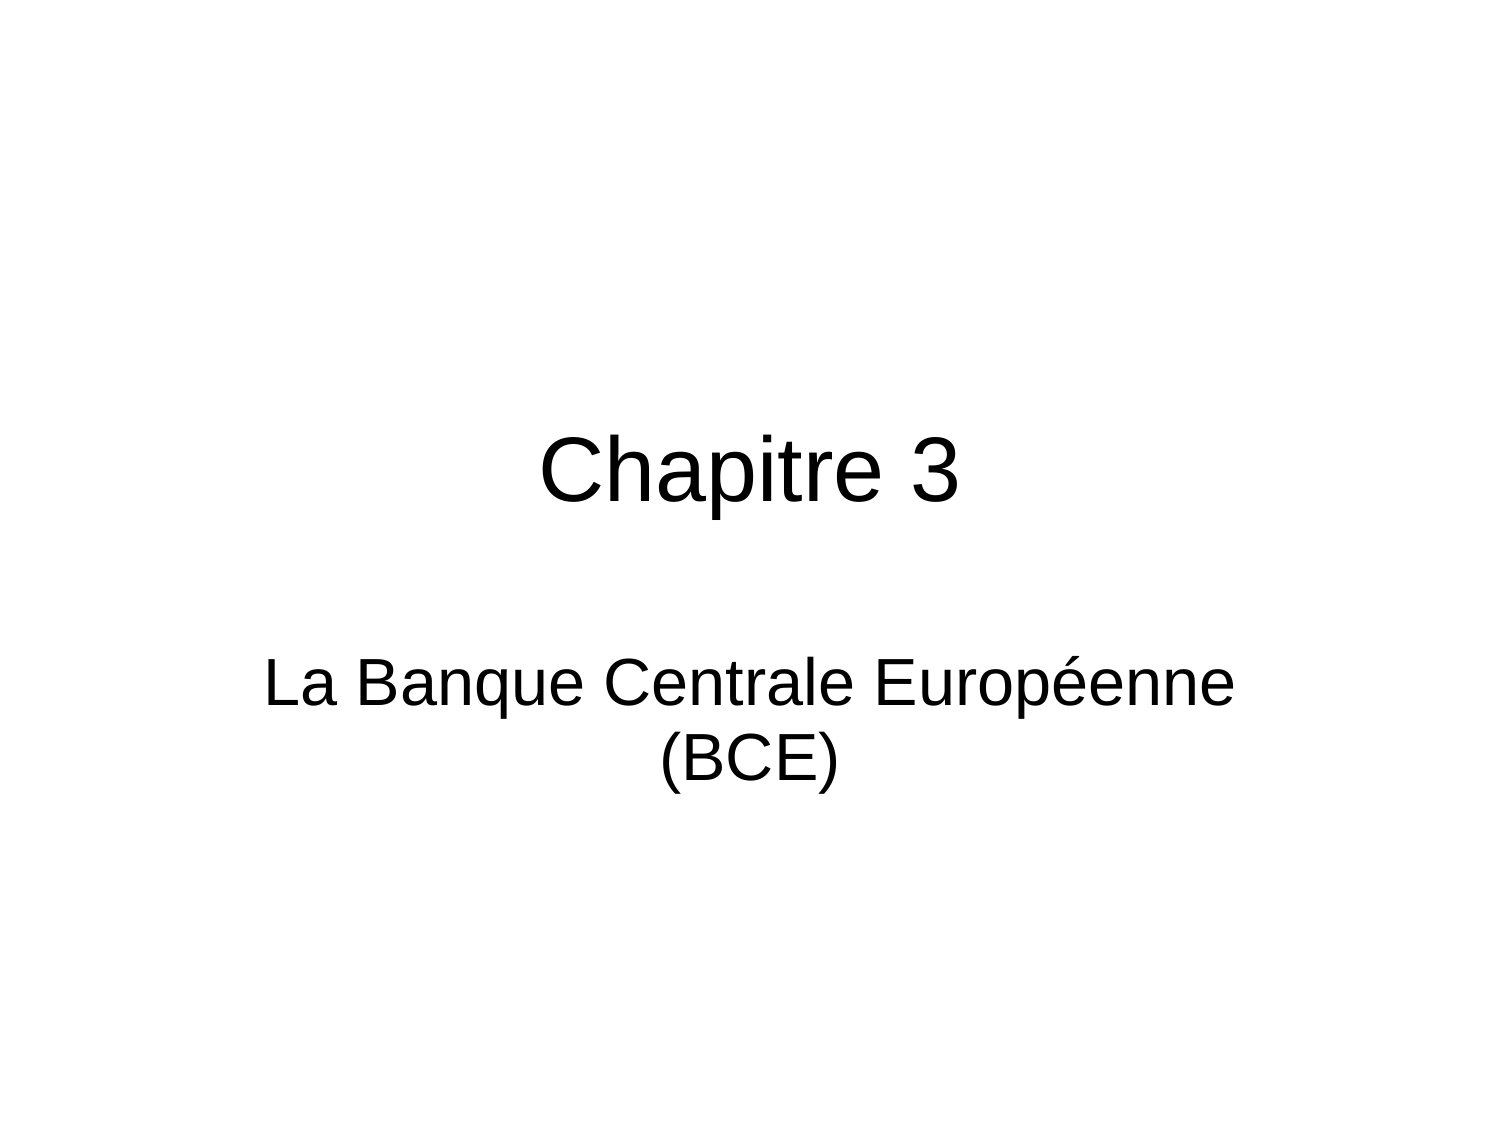

# Chapitre 3
La Banque Centrale Européenne (BCE)